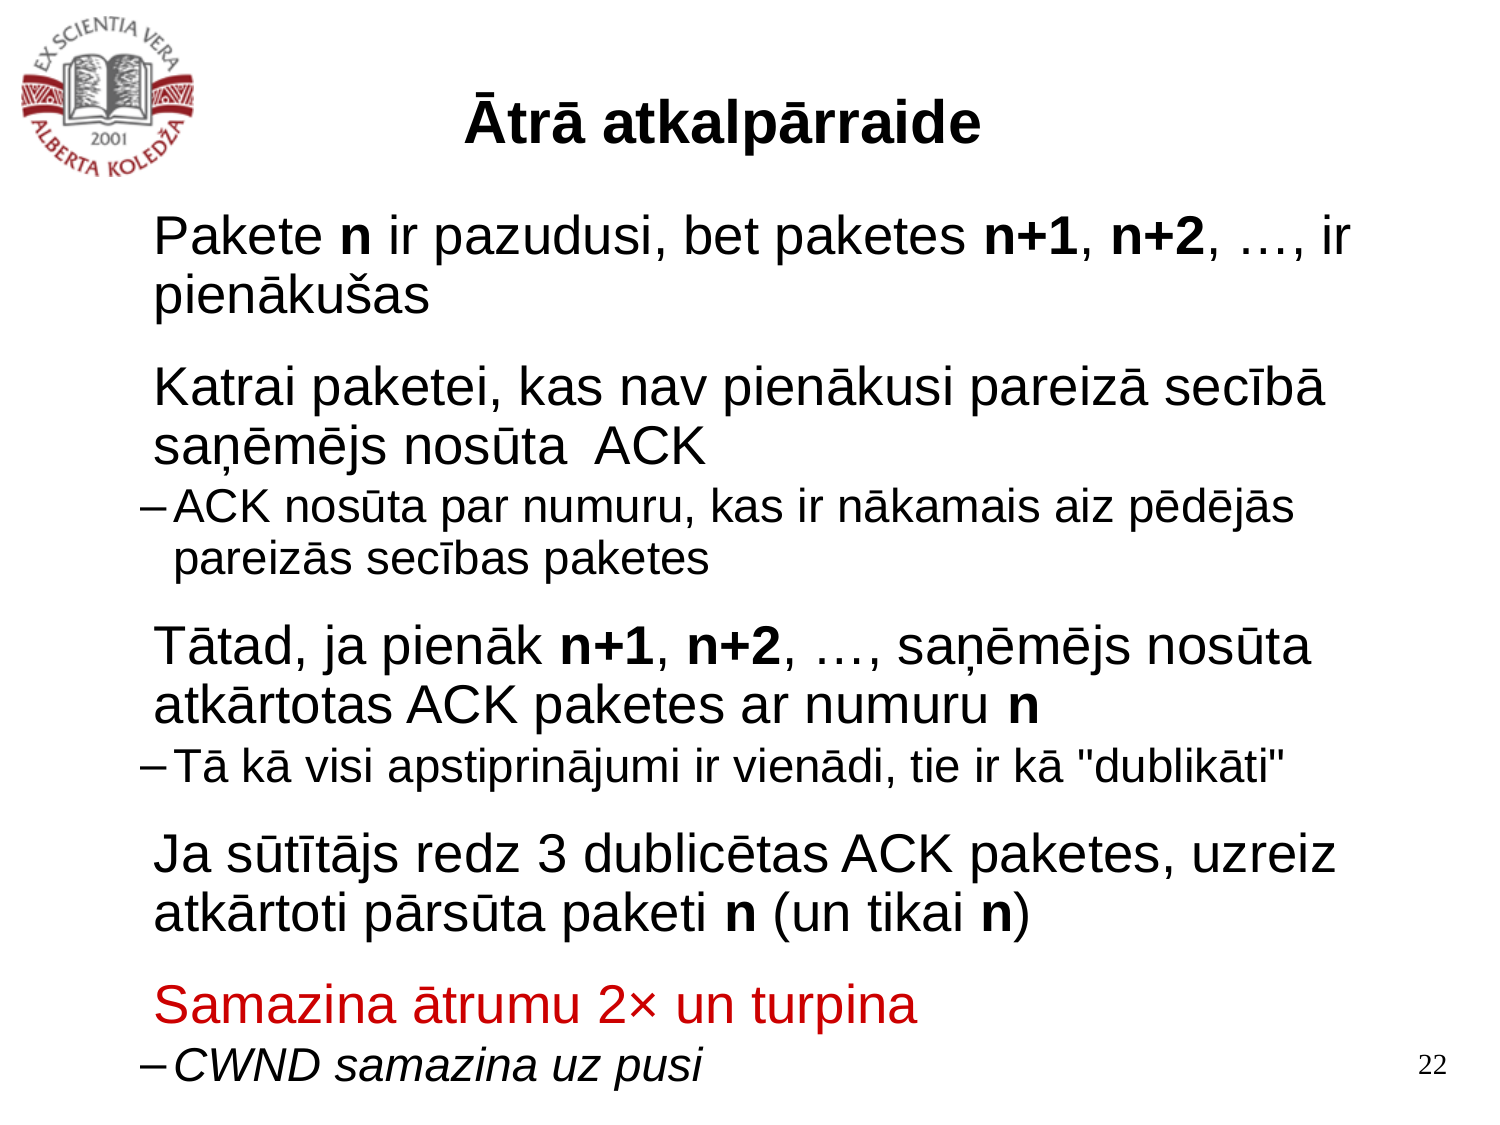

# Ātrā atkalpārraide
Pakete n ir pazudusi, bet paketes n+1, n+2, …, ir pienākušas
Katrai paketei, kas nav pienākusi pareizā secībā saņēmējs nosūta ACK
ACK nosūta par numuru, kas ir nākamais aiz pēdējās pareizās secības paketes
Tātad, ja pienāk n+1, n+2, …, saņēmējs nosūta atkārtotas ACK paketes ar numuru n
Tā kā visi apstiprinājumi ir vienādi, tie ir kā "dublikāti"
Ja sūtītājs redz 3 dublicētas ACK paketes, uzreiz atkārtoti pārsūta paketi n (un tikai n)
Samazina ātrumu 2× un turpina
CWND samazina uz pusi